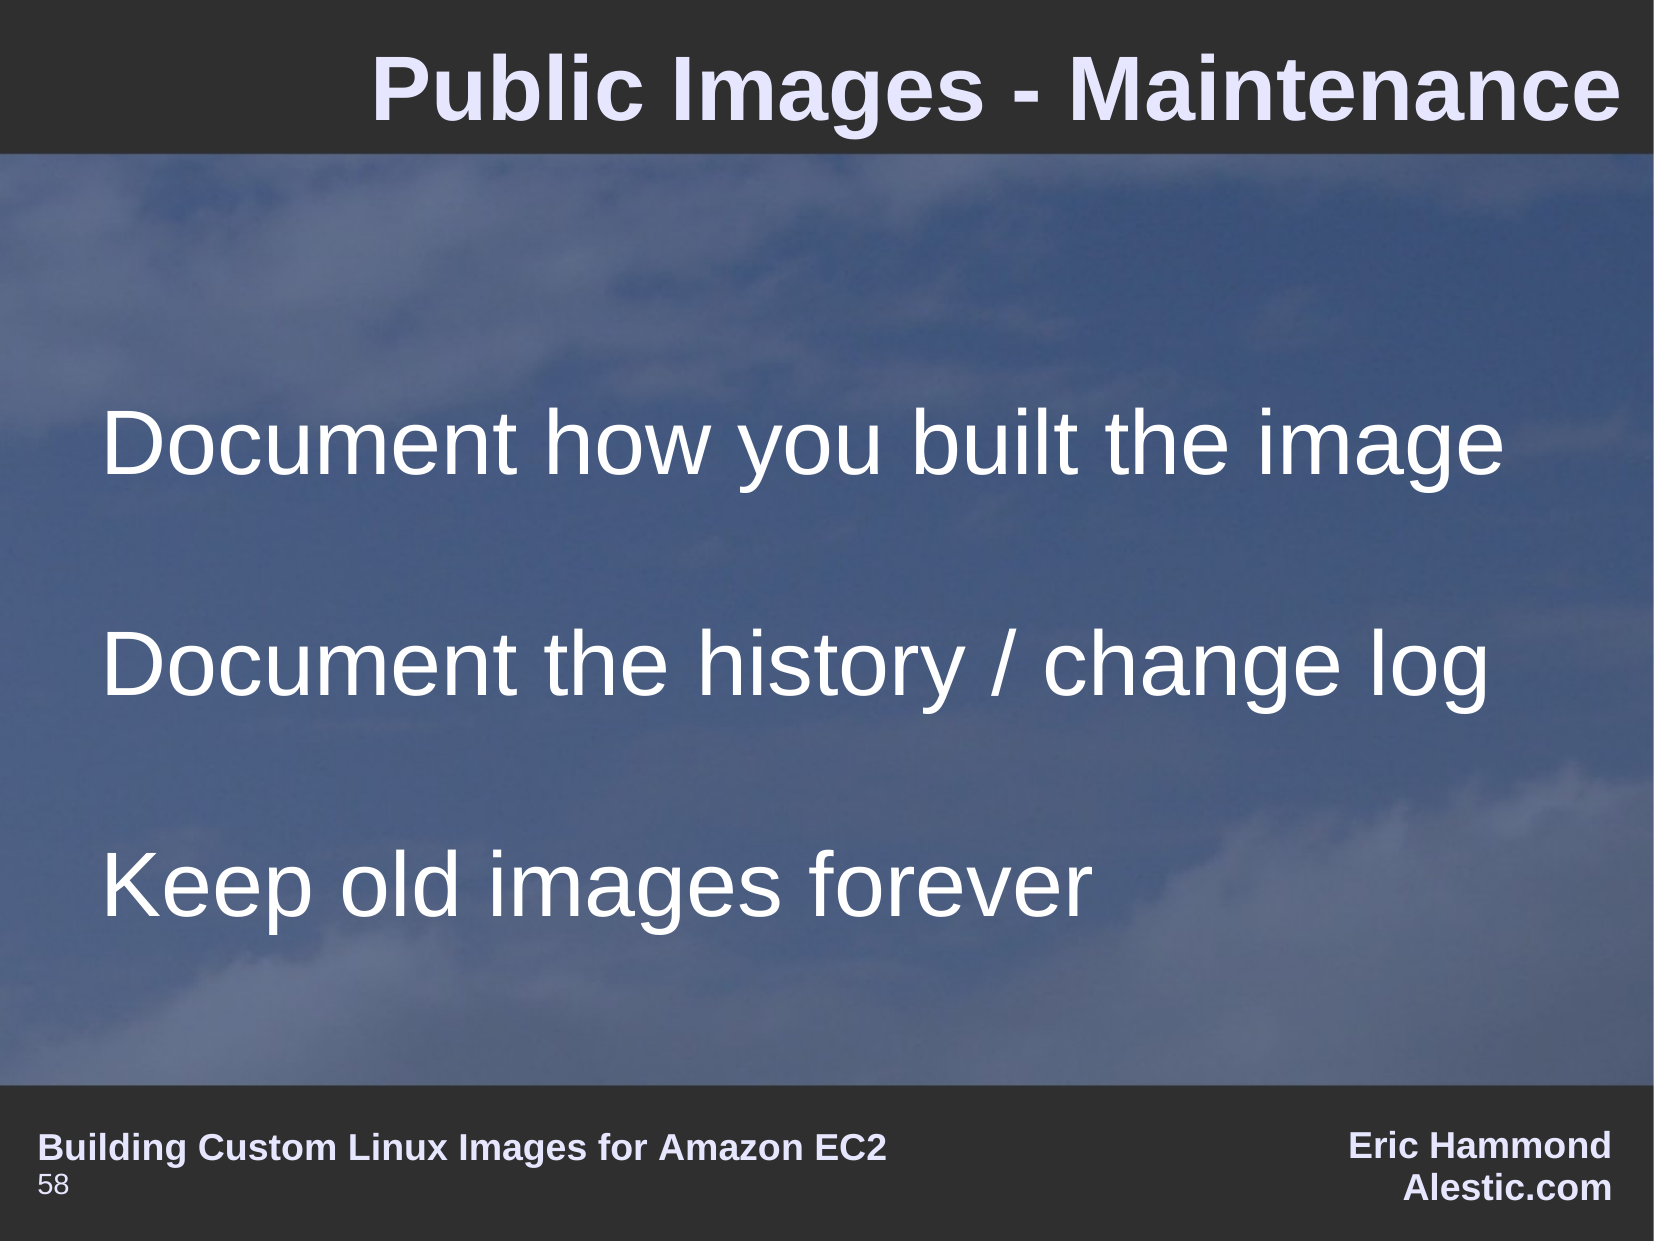

# Public Images - Maintenance
Document how you built the image
Document the history / change log
Keep old images forever
58
Eric Hammond
Alestic.com